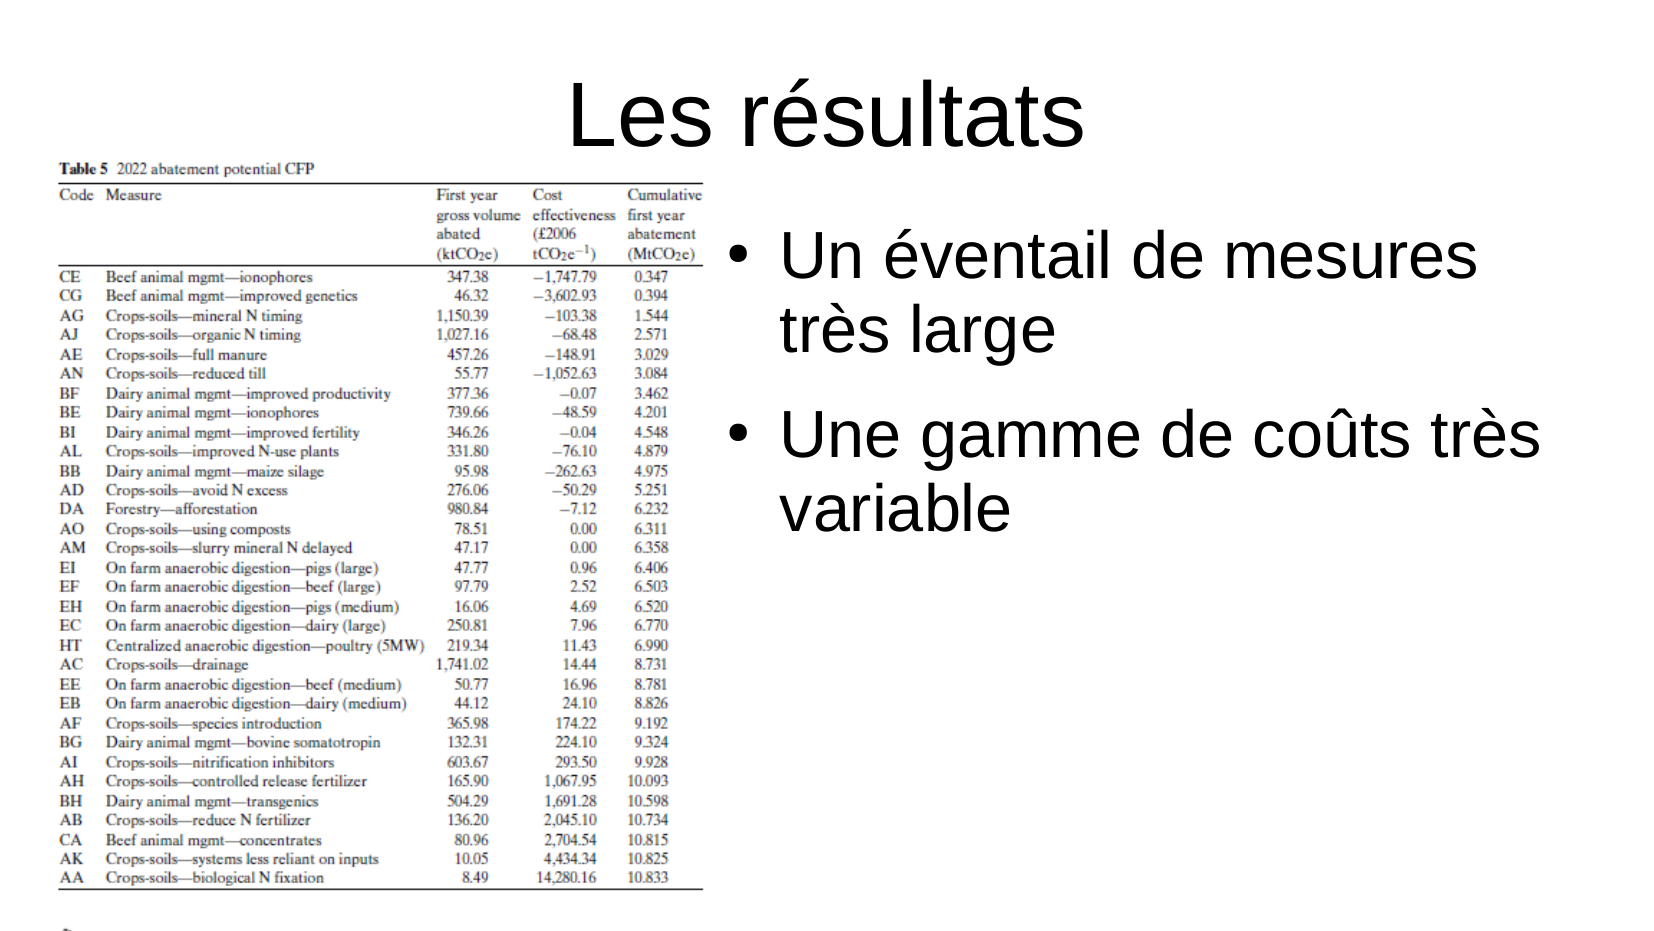

# Les résultats
Un éventail de mesures très large
Une gamme de coûts très variable